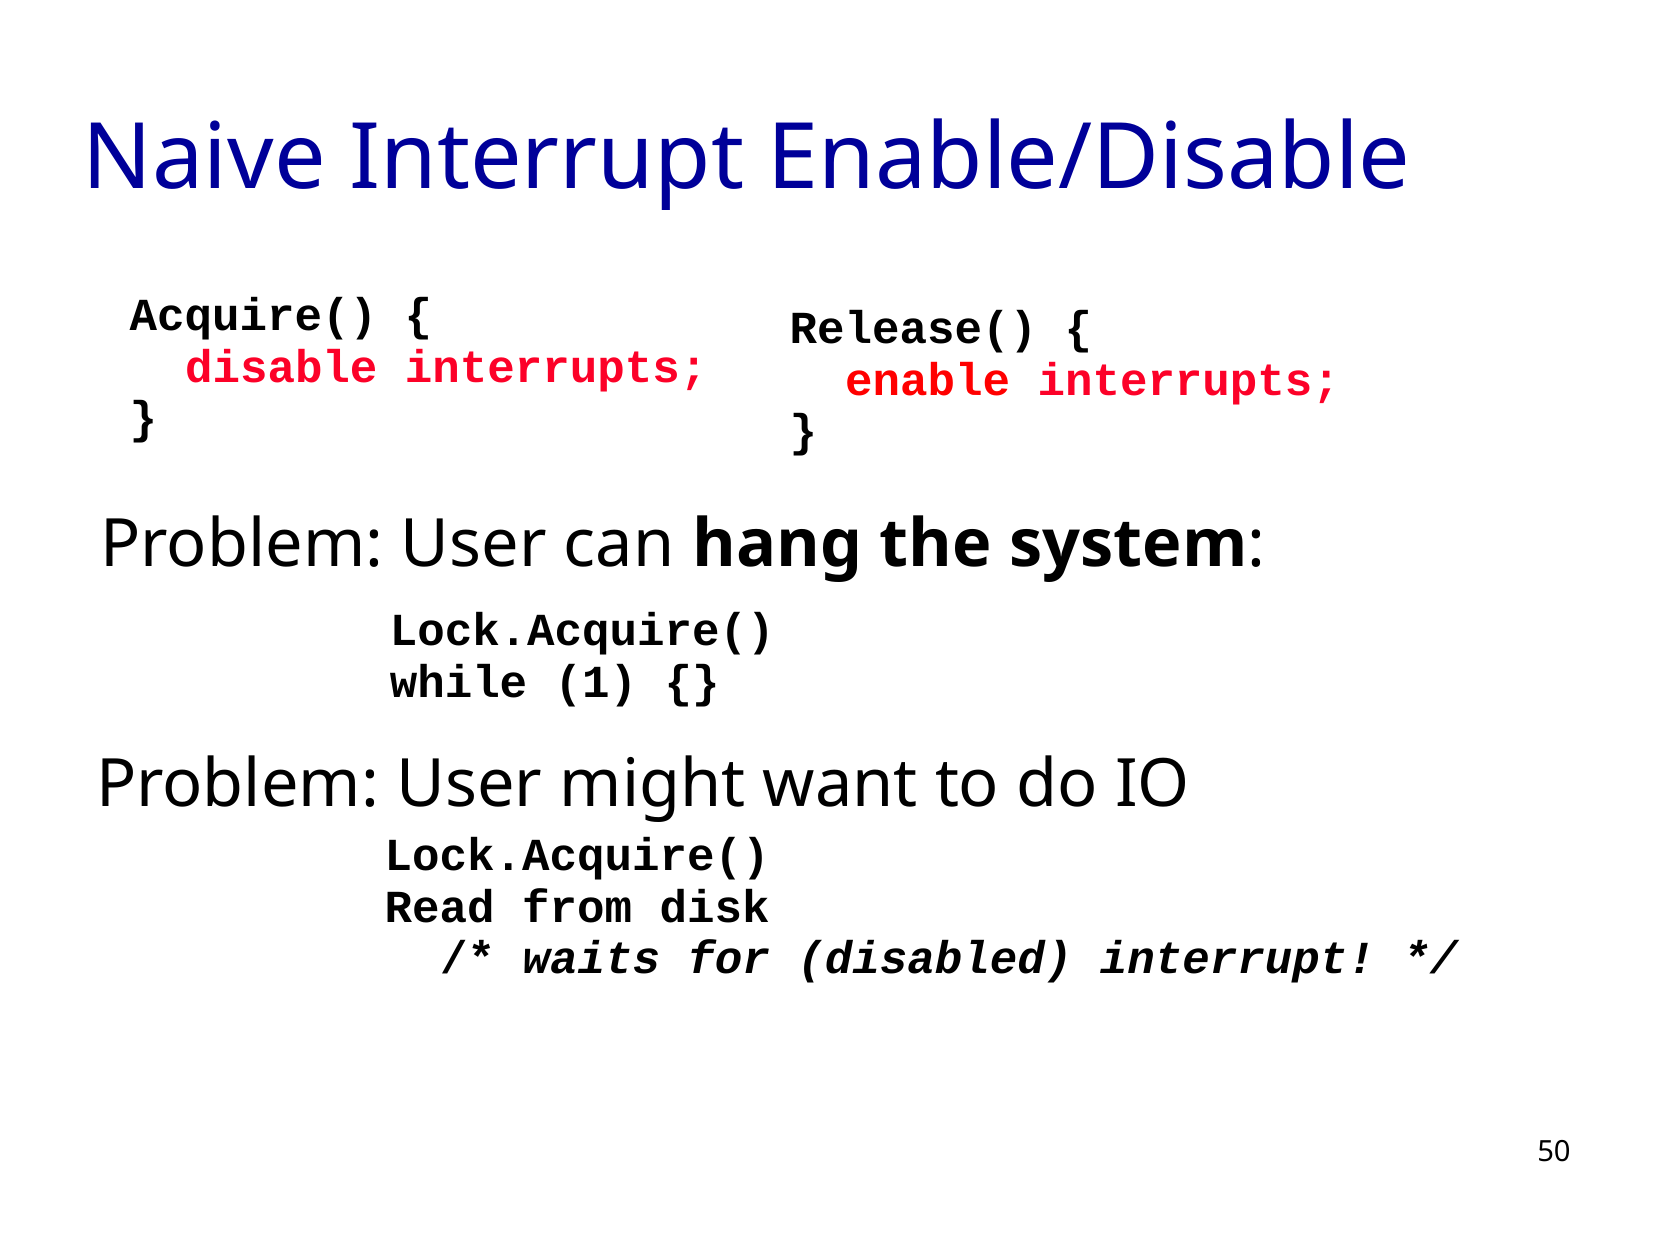

# Naive Interrupt Enable/Disable
Acquire() {
	disable interrupts;
}
Release() {
	enable interrupts;
}
Problem: User can hang the system:
Lock.Acquire()
while (1) {}
Problem: User might want to do IO
Lock.Acquire()
Read from disk
	/* waits for (disabled) interrupt! */
50